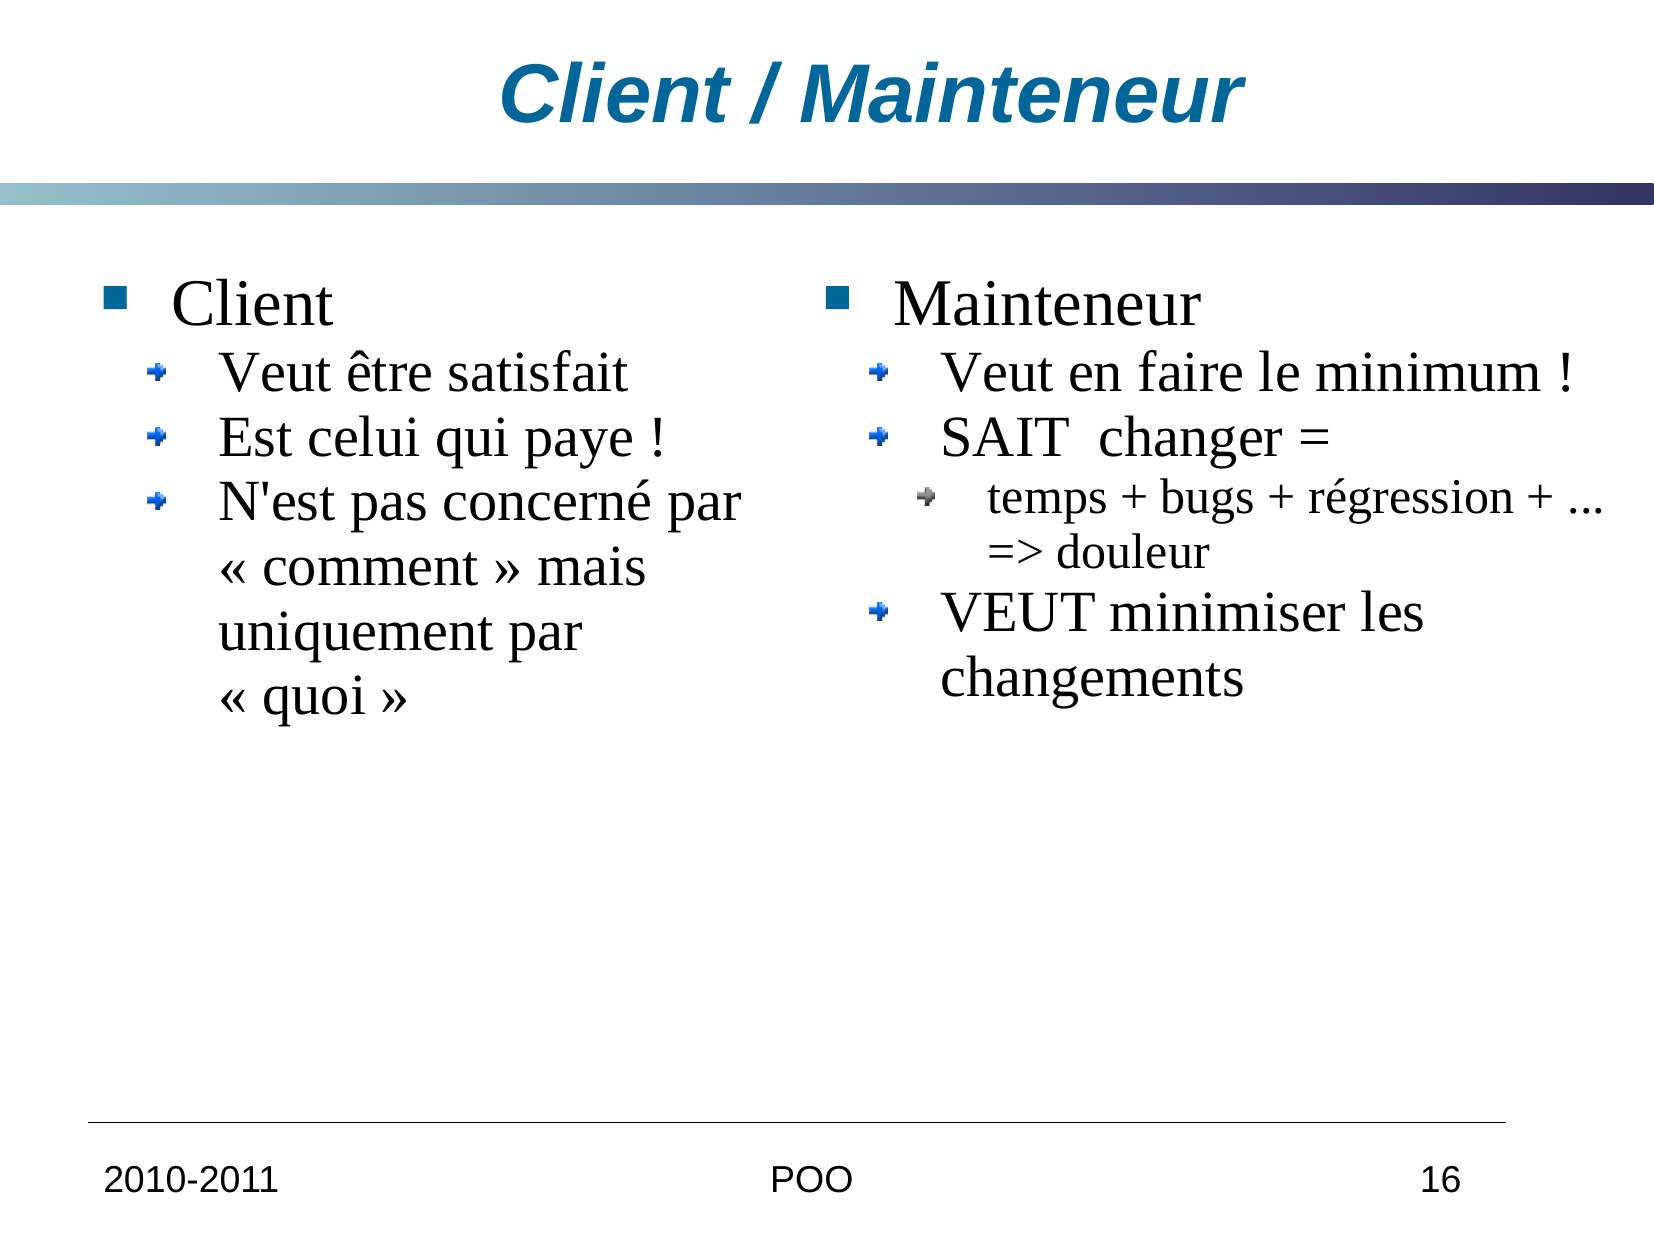

# Client / Mainteneur
Client
Veut être satisfait
Est celui qui paye !
N'est pas concerné par « comment » mais uniquement par « quoi »
Mainteneur
Veut en faire le minimum !
SAIT changer =
temps + bugs + régression + ...
=> douleur
VEUT minimiser les changements